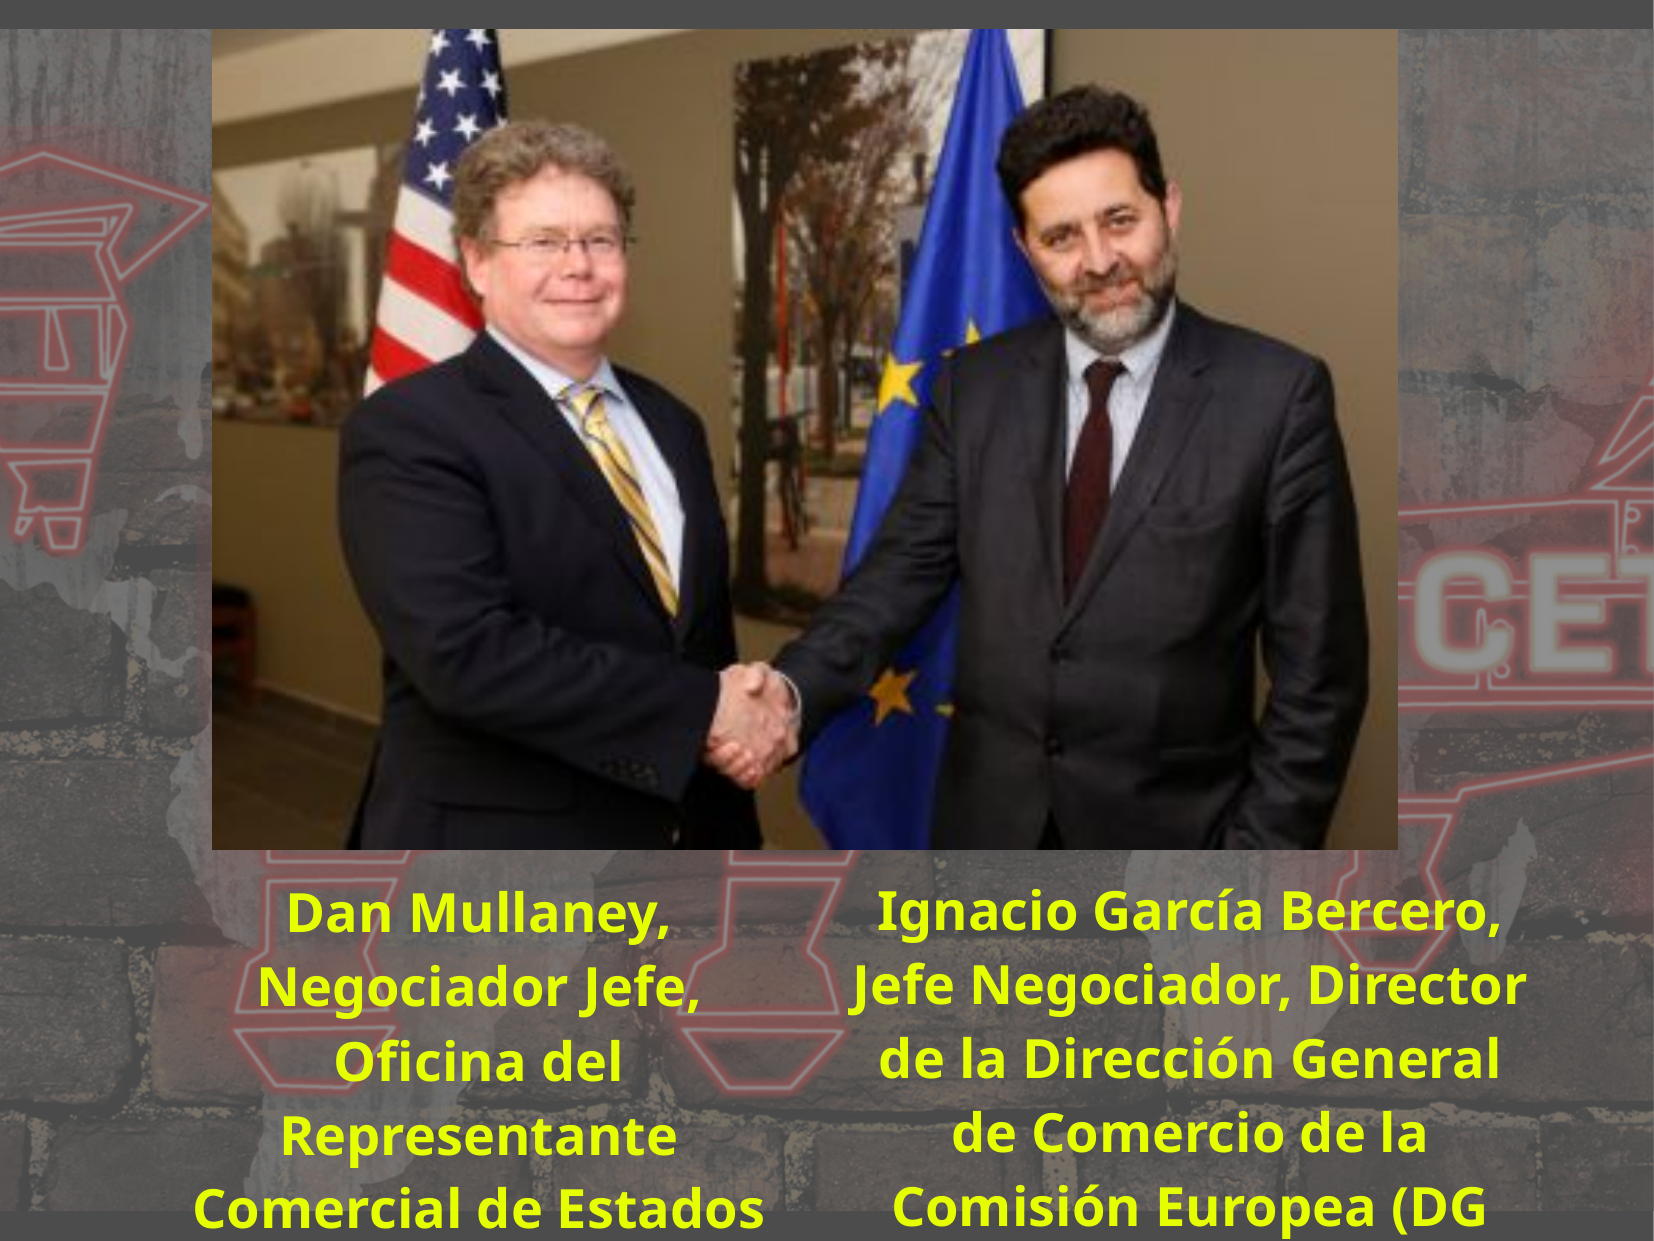

Ignacio García Bercero, Jefe Negociador, Director de la Dirección General de Comercio de la Comisión Europea (DG TRADE)
# Dan Mullaney, Negociador Jefe, Oficina del Representante Comercial de Estados Unidos (USTR)